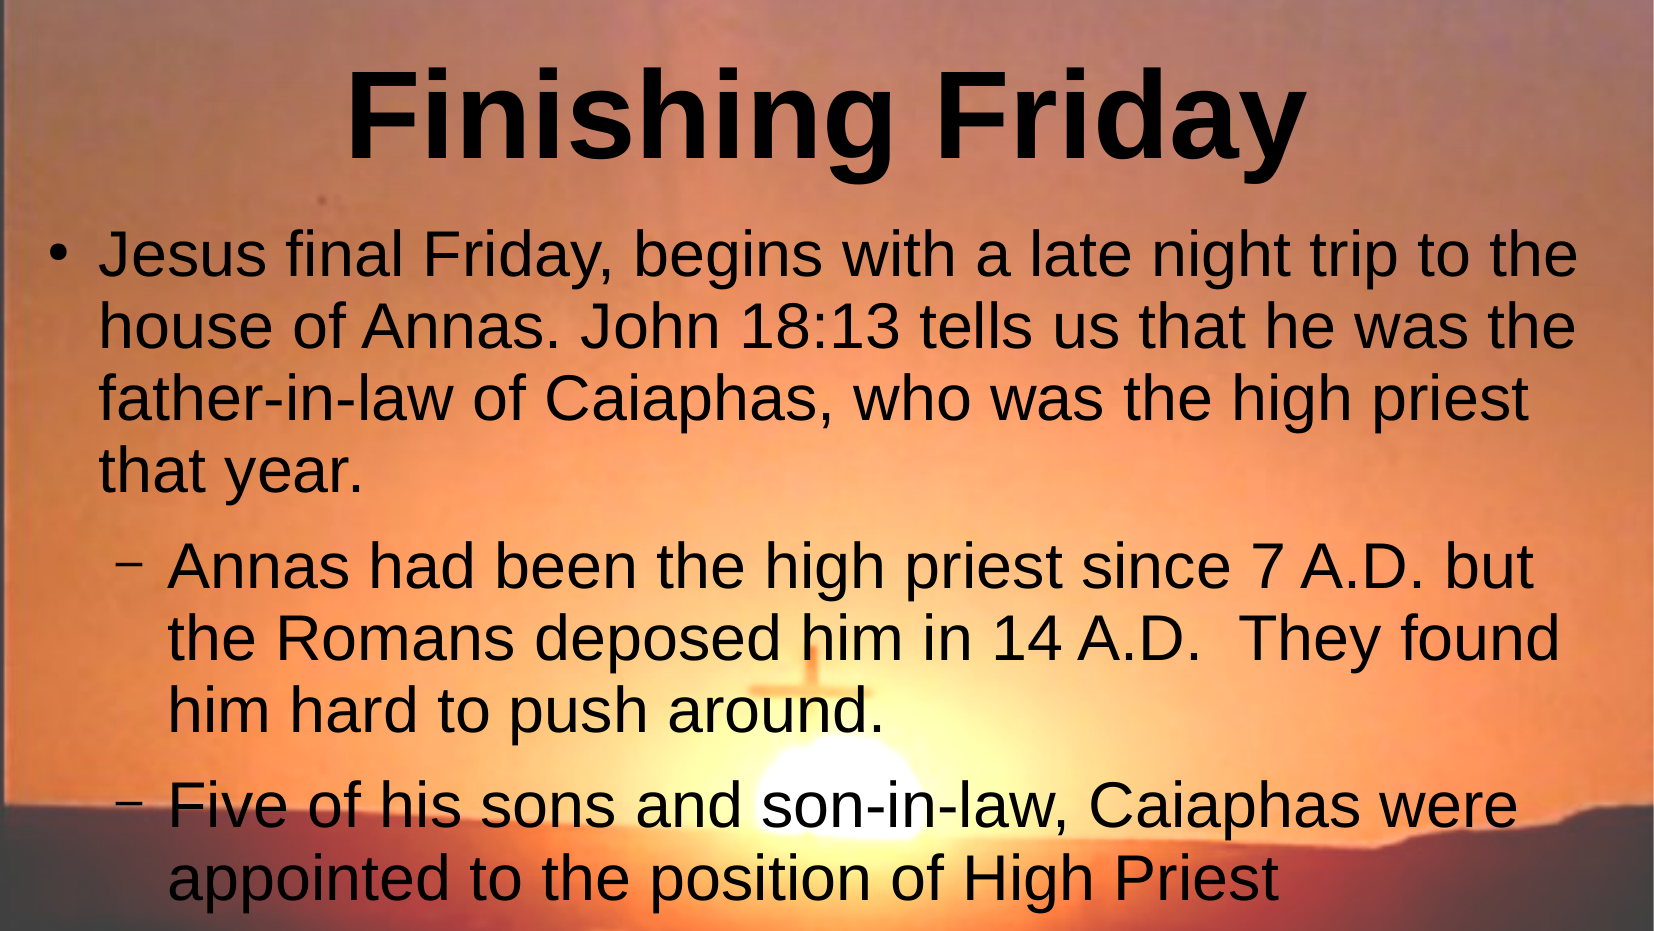

# Finishing Friday
Jesus final Friday, begins with a late night trip to the house of Annas. John 18:13 tells us that he was the father-in-law of Caiaphas, who was the high priest that year.
Annas had been the high priest since 7 A.D. but the Romans deposed him in 14 A.D. They found him hard to push around.
Five of his sons and son-in-law, Caiaphas were appointed to the position of High Priest